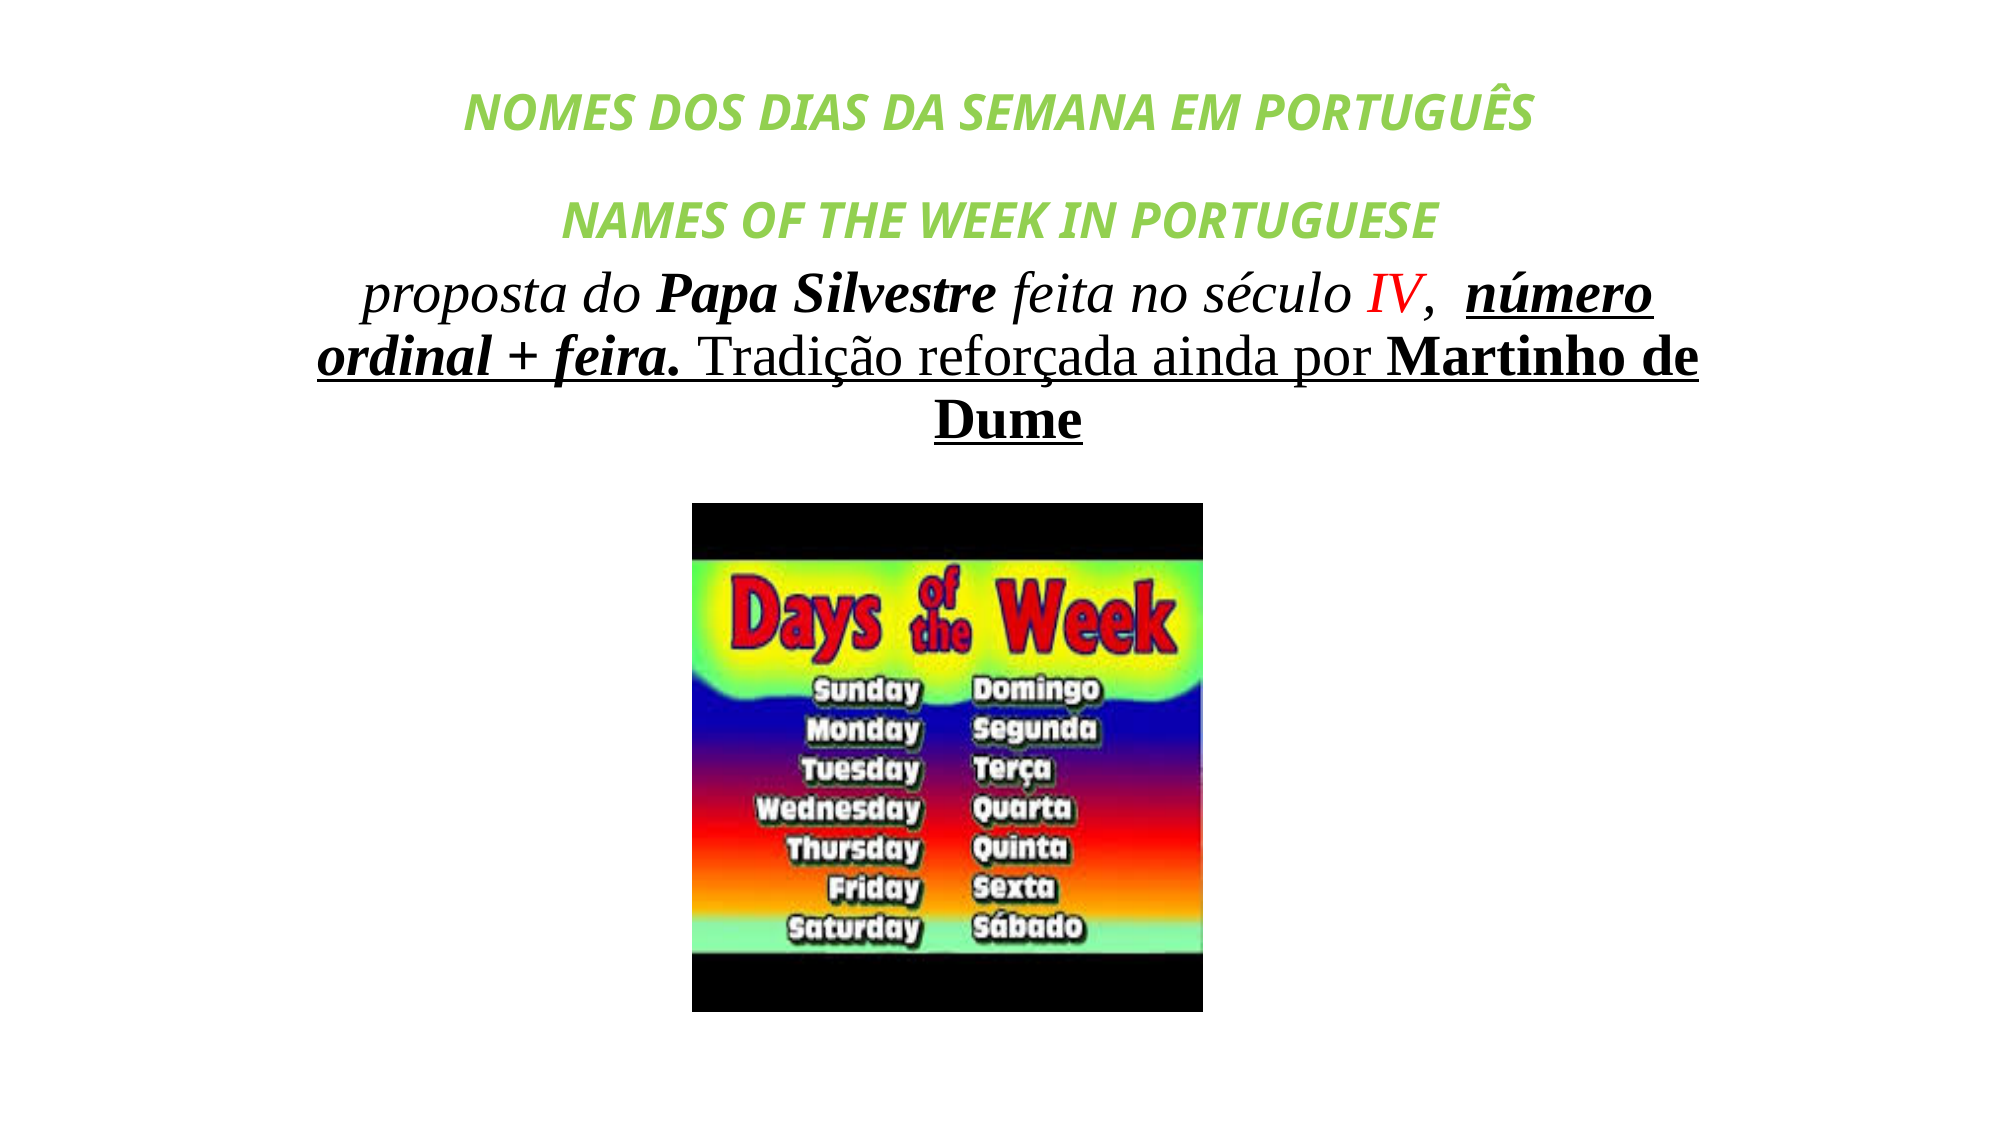

# NOMES DOS DIAS DA SEMANA EM PORTUGUÊS NAMES OF THE WEEK IN PORTUGUESE
proposta do Papa Silvestre feita no século IV, número ordinal + feira. Tradição reforçada ainda por Martinho de Dume